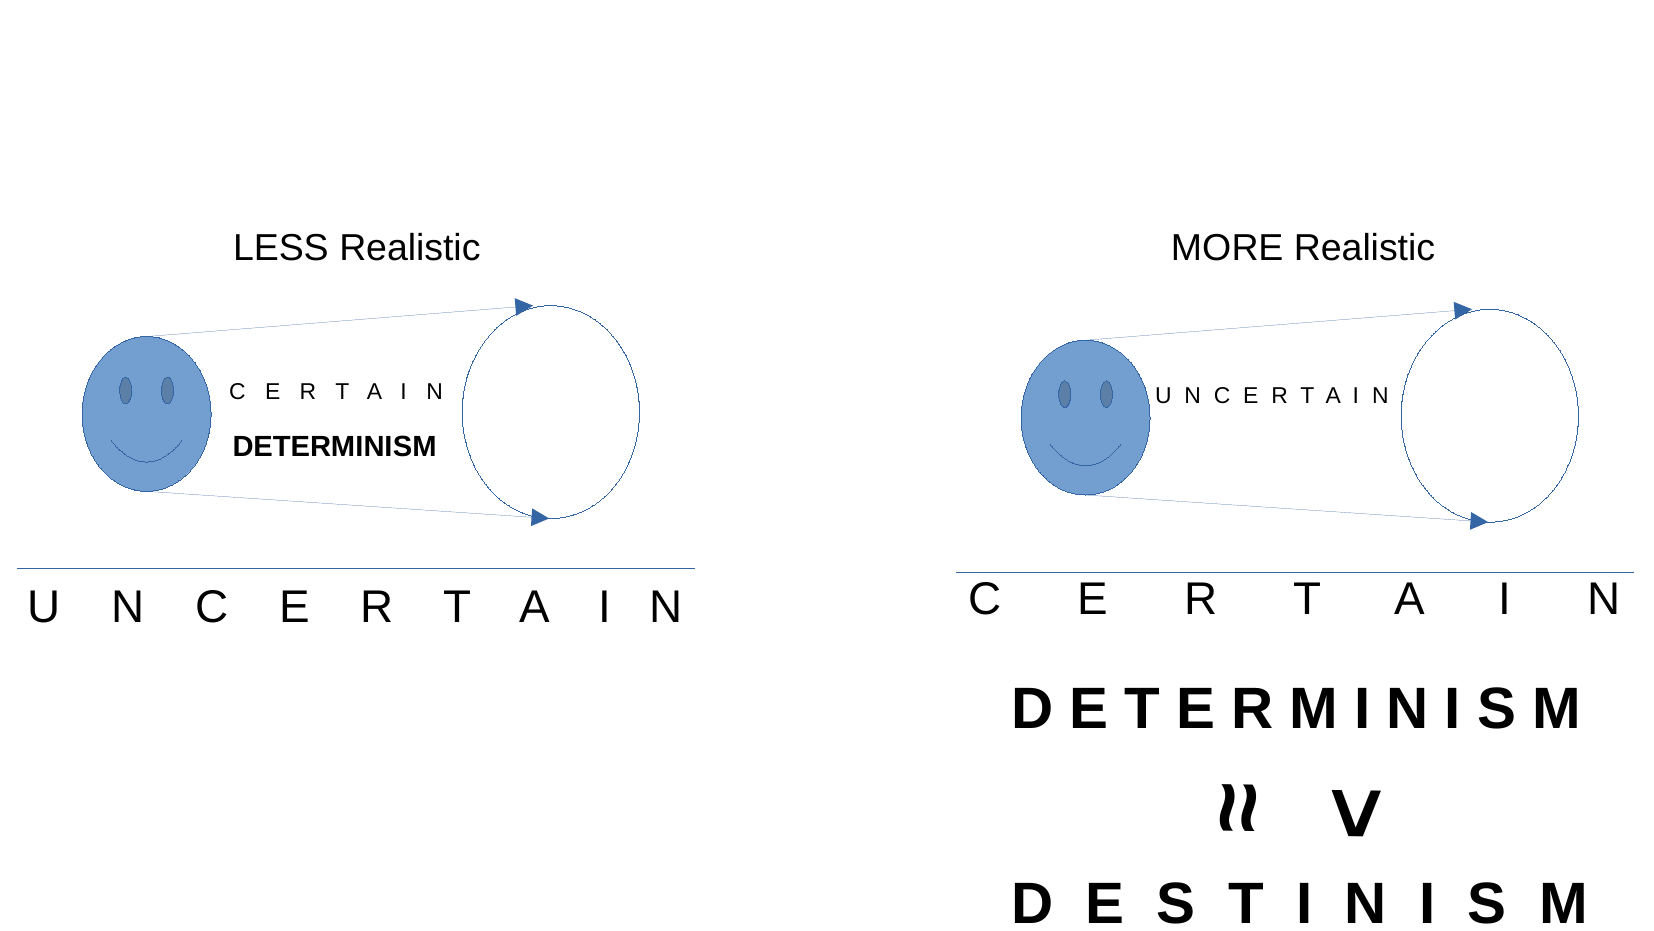

LESS Realistic MORE Realistic
 C E R T A I N
 DETERMINISM
U N C E R T A I N
 C E R T A I N
 D E T E R M I N I S M
 D E S T I N I S M
U N C E R T A I N
≈
>